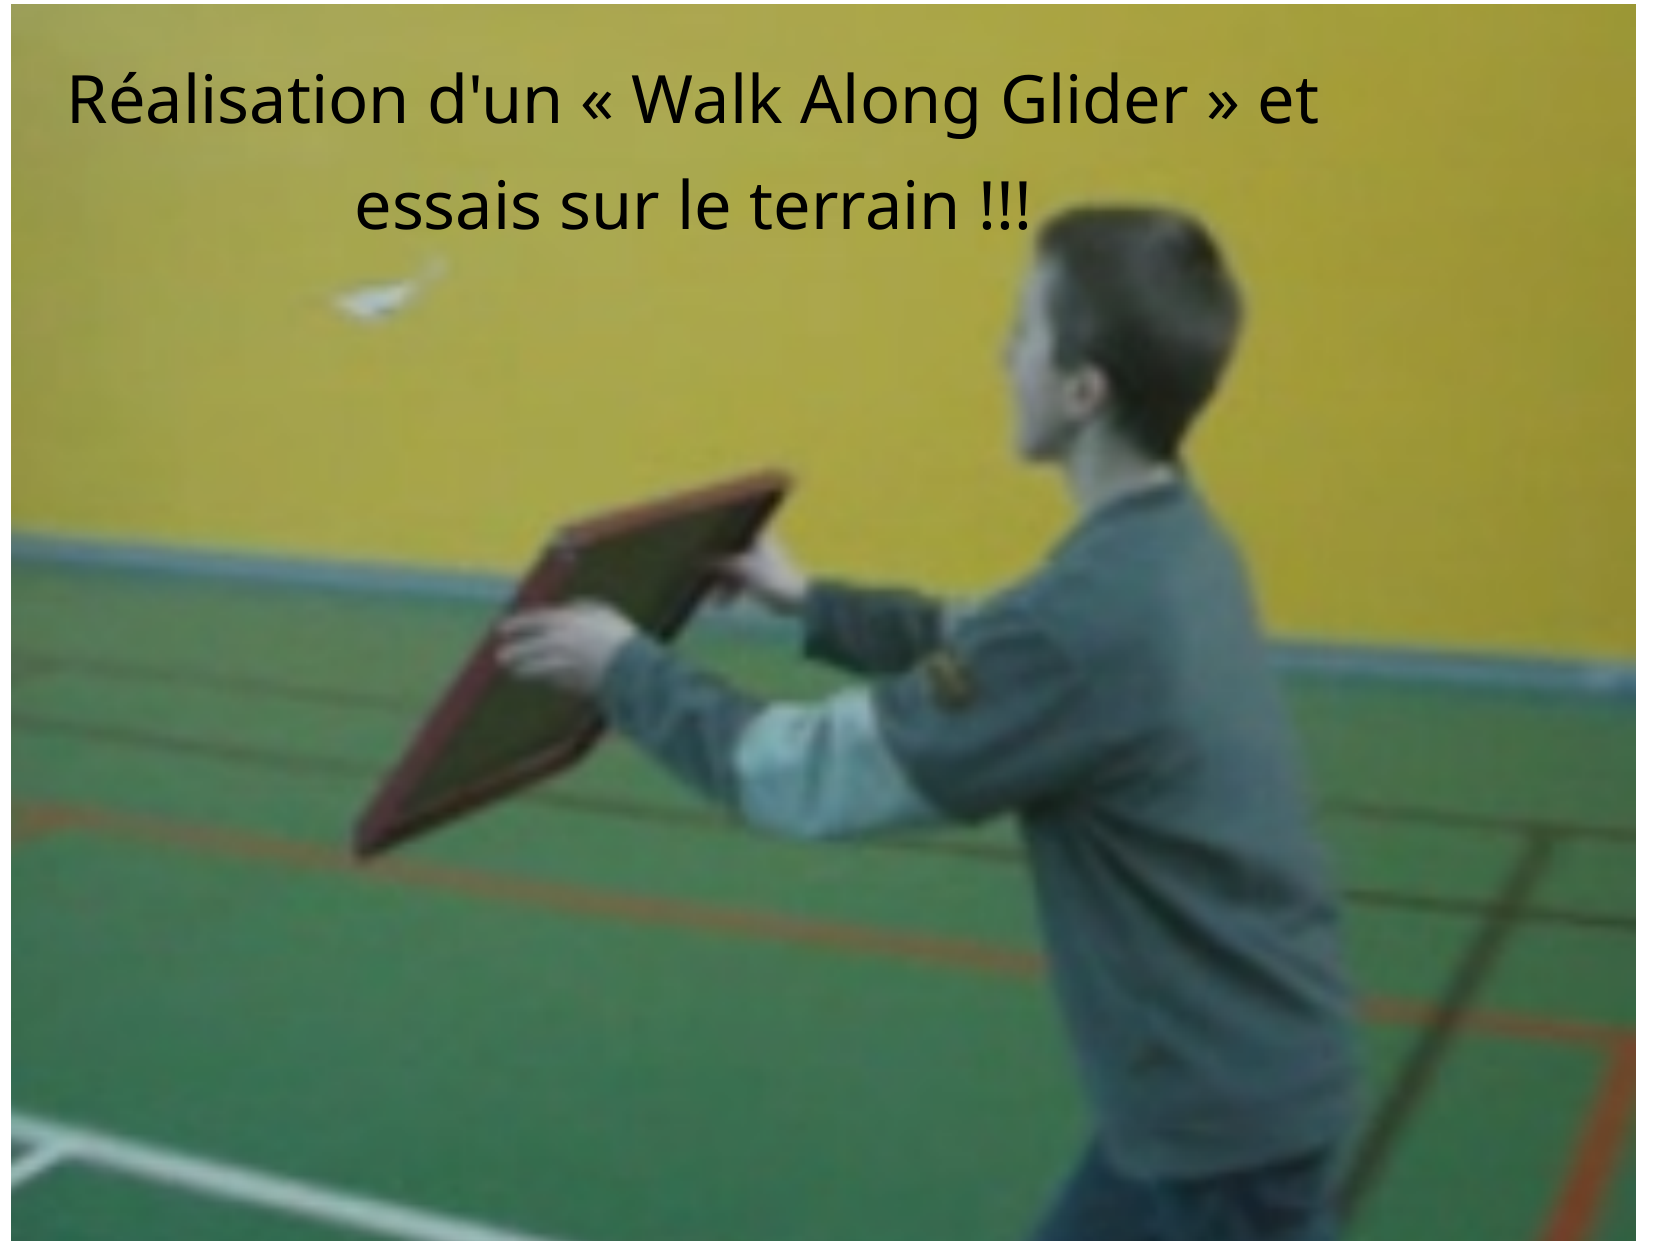

Réalisation d'un « Walk Along Glider » et essais sur le terrain !!!